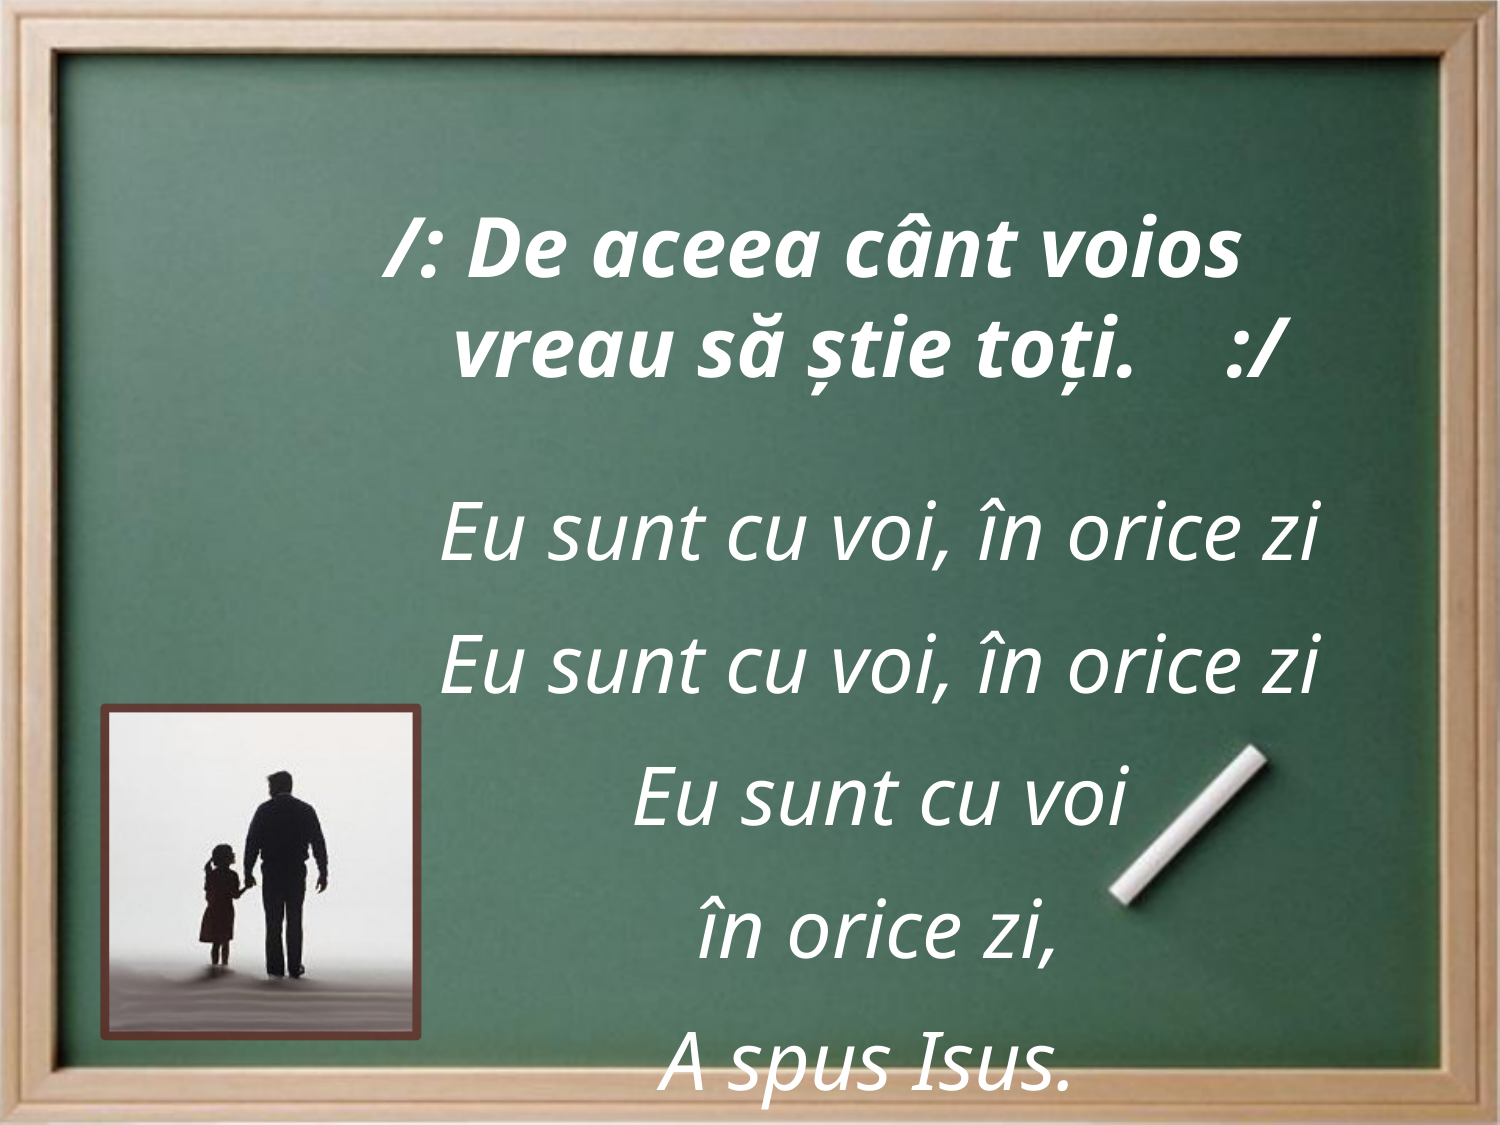

# /: De aceea cânt voios vreau să ştie toţi. :/
Eu sunt cu voi, în orice zi
Eu sunt cu voi, în orice zi
Eu sunt cu voi
în orice zi,
A spus Isus.